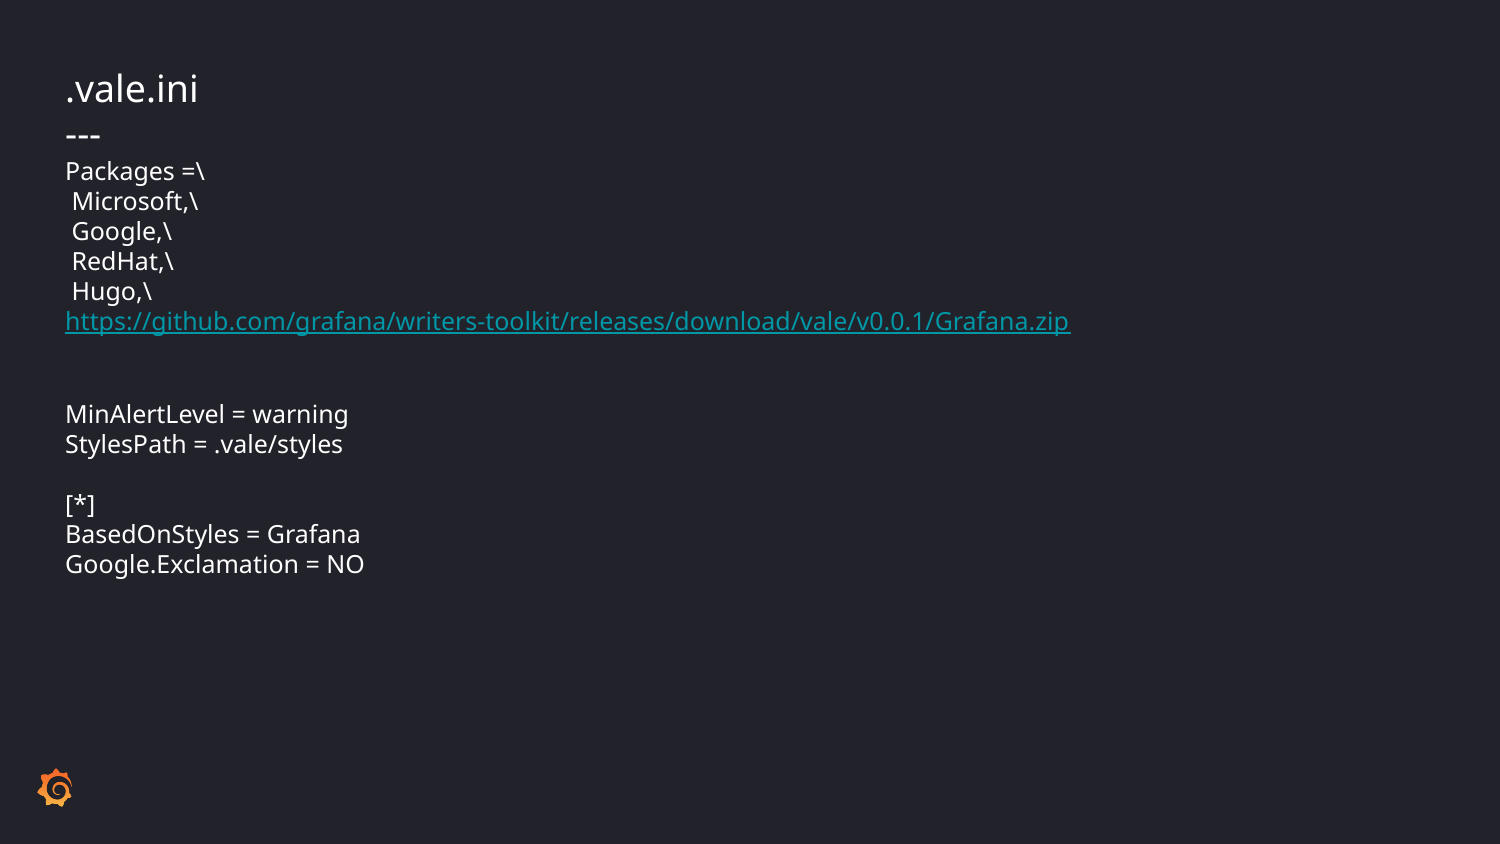

.vale.ini
---
Packages =\
 Microsoft,\
 Google,\
 RedHat,\
 Hugo,\
https://github.com/grafana/writers-toolkit/releases/download/vale/v0.0.1/Grafana.zip
MinAlertLevel = warning
StylesPath = .vale/styles
[*]
BasedOnStyles = Grafana
Google.Exclamation = NO